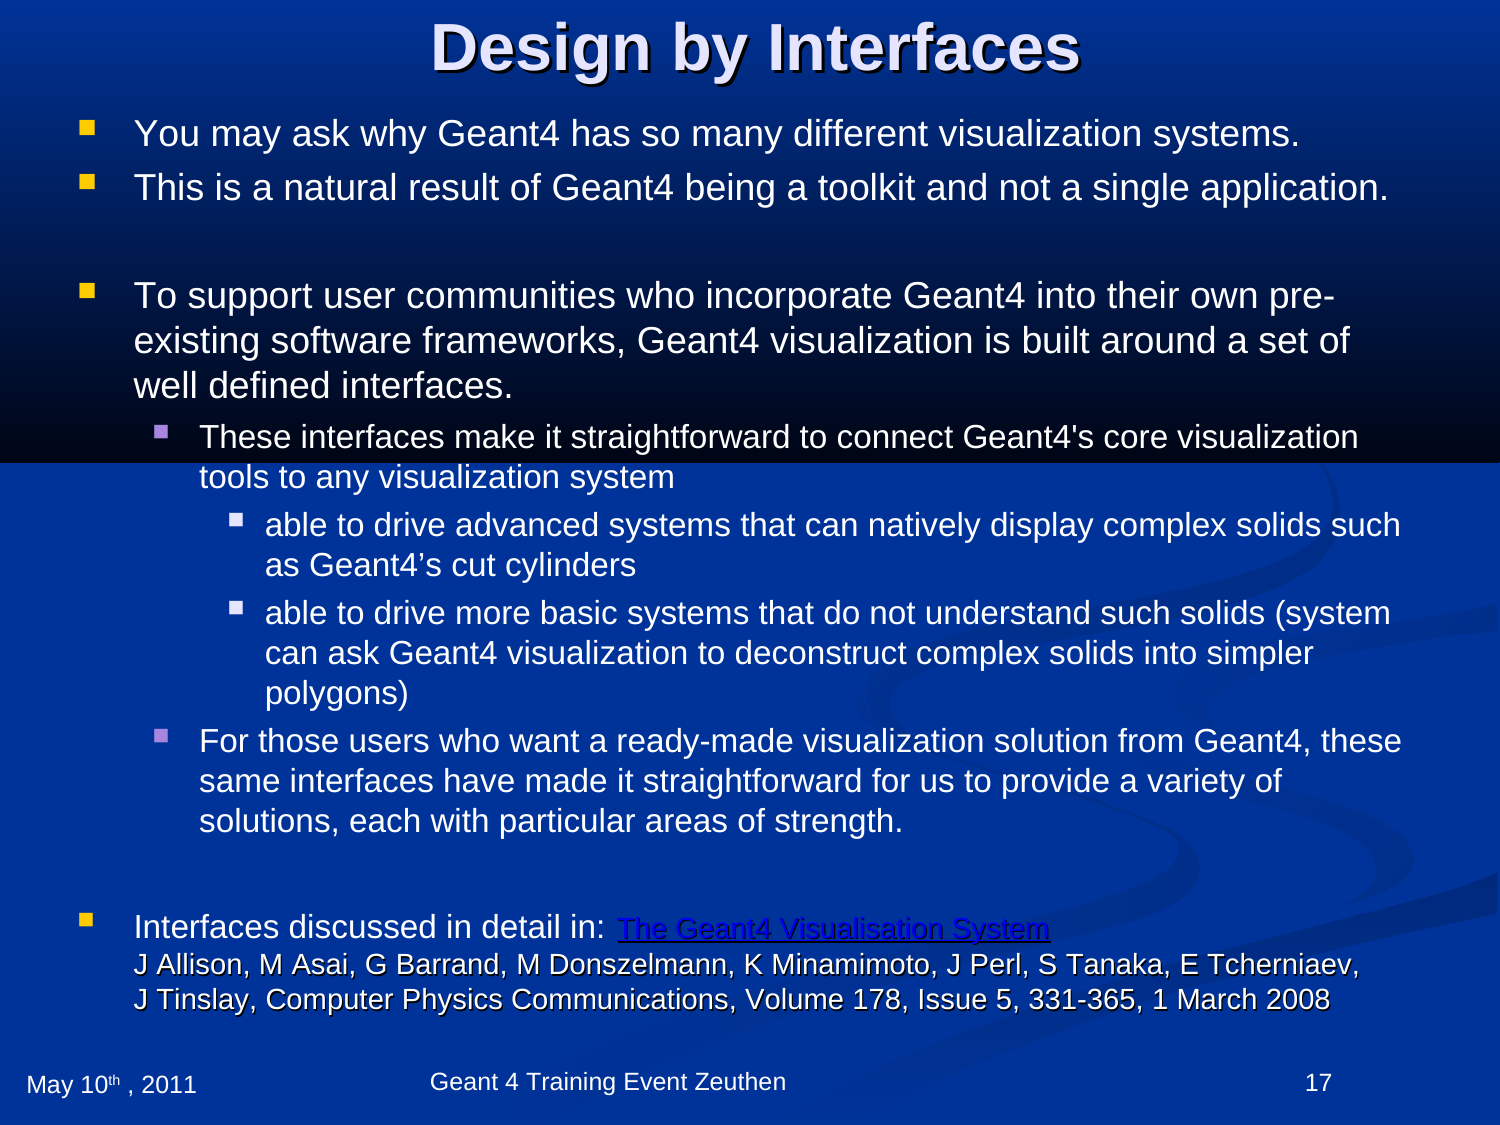

# Design by Interfaces
You may ask why Geant4 has so many different visualization systems.
This is a natural result of Geant4 being a toolkit and not a single application.
To support user communities who incorporate Geant4 into their own pre-existing software frameworks, Geant4 visualization is built around a set of well defined interfaces.
These interfaces make it straightforward to connect Geant4's core visualization tools to any visualization system
able to drive advanced systems that can natively display complex solids such as Geant4’s cut cylinders
able to drive more basic systems that do not understand such solids (system can ask Geant4 visualization to deconstruct complex solids into simpler polygons)
For those users who want a ready-made visualization solution from Geant4, these same interfaces have made it straightforward for us to provide a variety of solutions, each with particular areas of strength.
Interfaces discussed in detail in: The Geant4 Visualisation System
J Allison, M Asai, G Barrand, M Donszelmann, K Minamimoto, J Perl, S Tanaka, E Tcherniaev,
J Tinslay, Computer Physics Communications, Volume 178, Issue 5, 331-365, 1 March 2008
Introduction to Geant4 Visualization J. Perl
10 January 2011
17